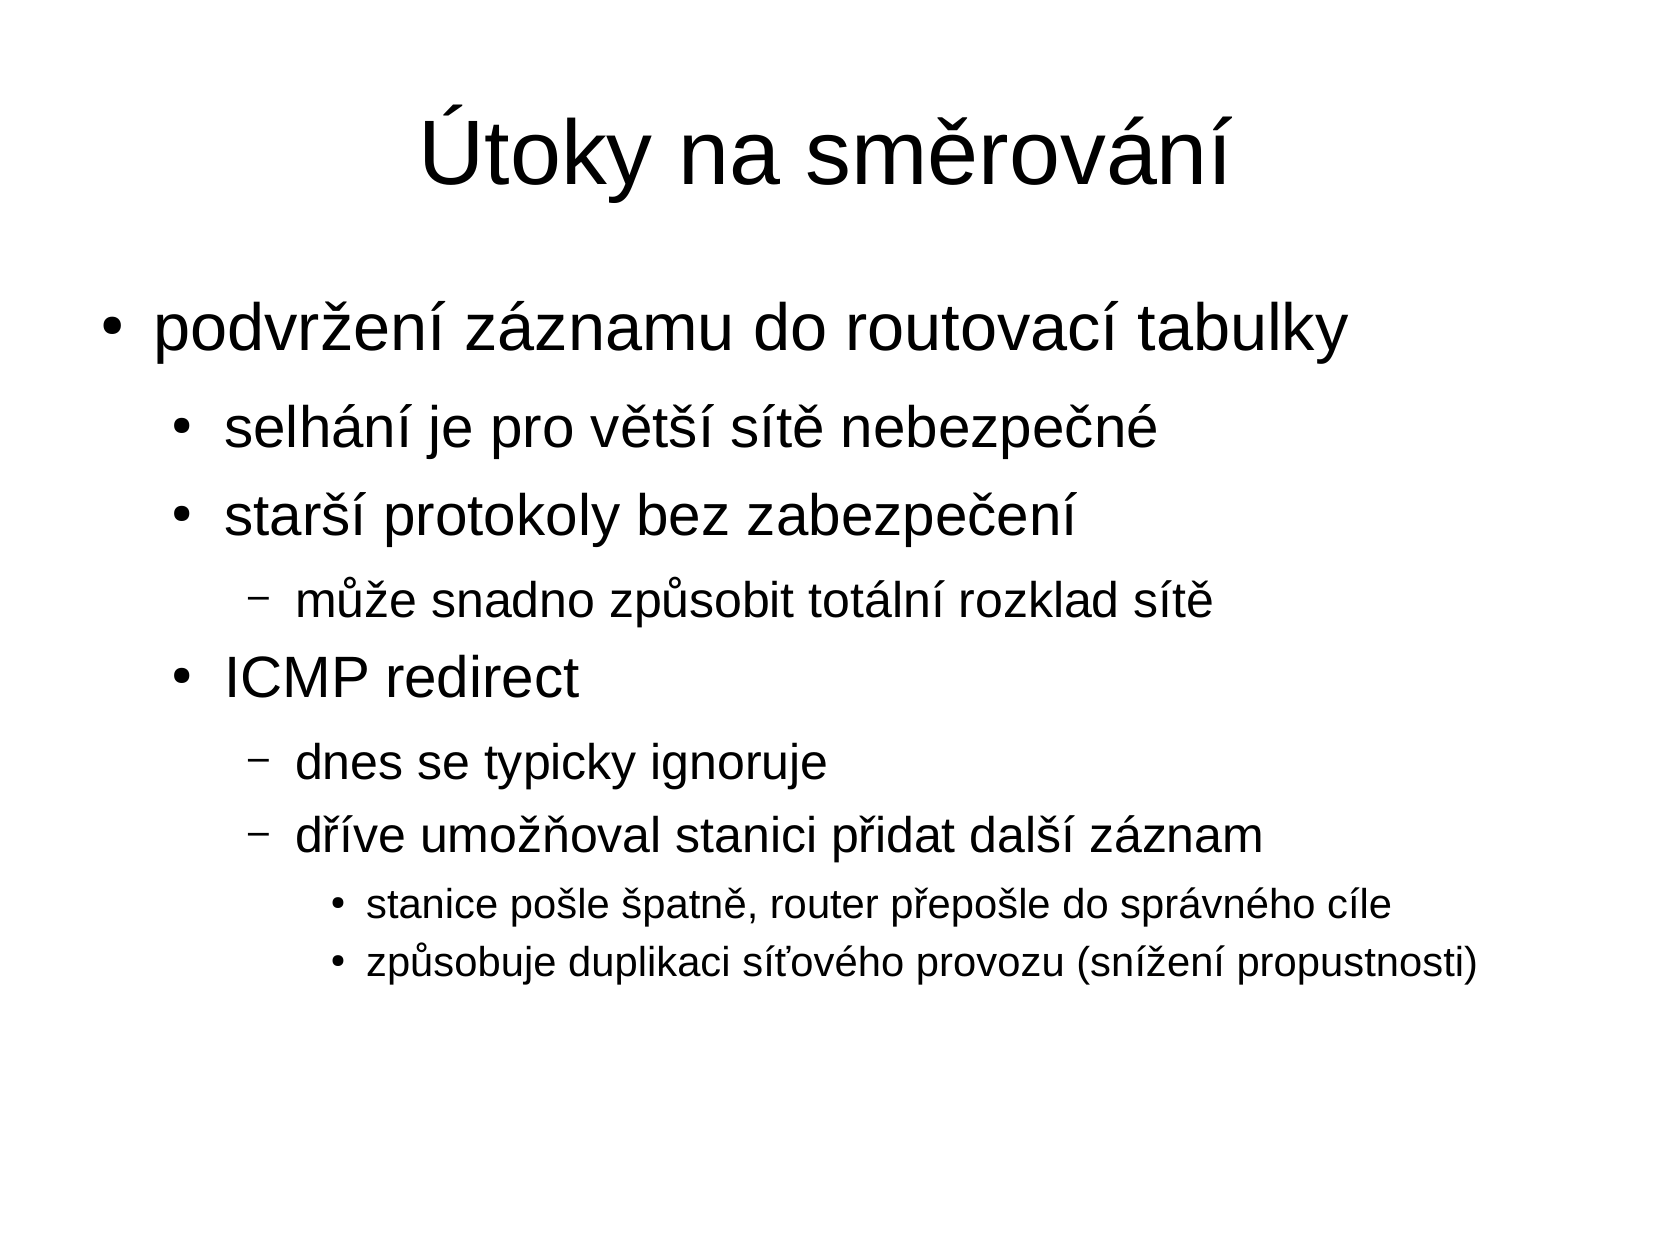

# Útoky na směrování
podvržení záznamu do routovací tabulky
selhání je pro větší sítě nebezpečné
starší protokoly bez zabezpečení
může snadno způsobit totální rozklad sítě
ICMP redirect
dnes se typicky ignoruje
dříve umožňoval stanici přidat další záznam
stanice pošle špatně, router přepošle do správného cíle
způsobuje duplikaci síťového provozu (snížení propustnosti)